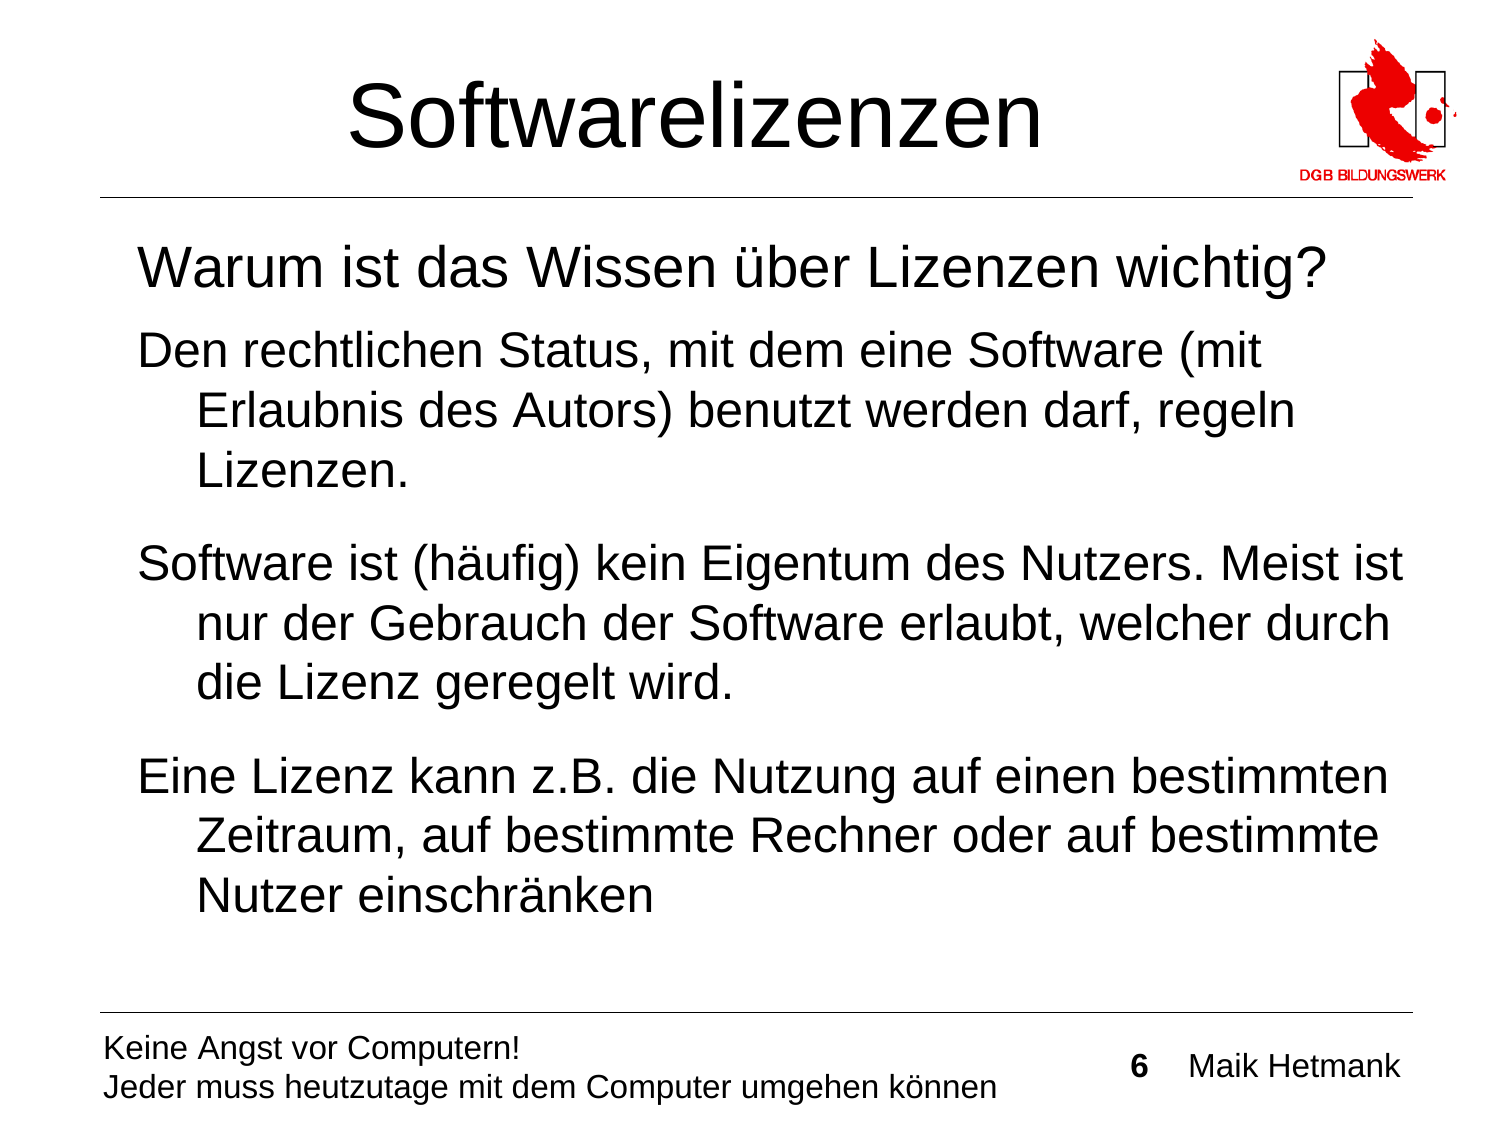

# Softwarelizenzen
Warum ist das Wissen über Lizenzen wichtig?
Den rechtlichen Status, mit dem eine Software (mit Erlaubnis des Autors) benutzt werden darf, regeln Lizenzen.
Software ist (häufig) kein Eigentum des Nutzers. Meist ist nur der Gebrauch der Software erlaubt, welcher durch die Lizenz geregelt wird.
Eine Lizenz kann z.B. die Nutzung auf einen bestimmten Zeitraum, auf bestimmte Rechner oder auf bestimmte Nutzer einschränken